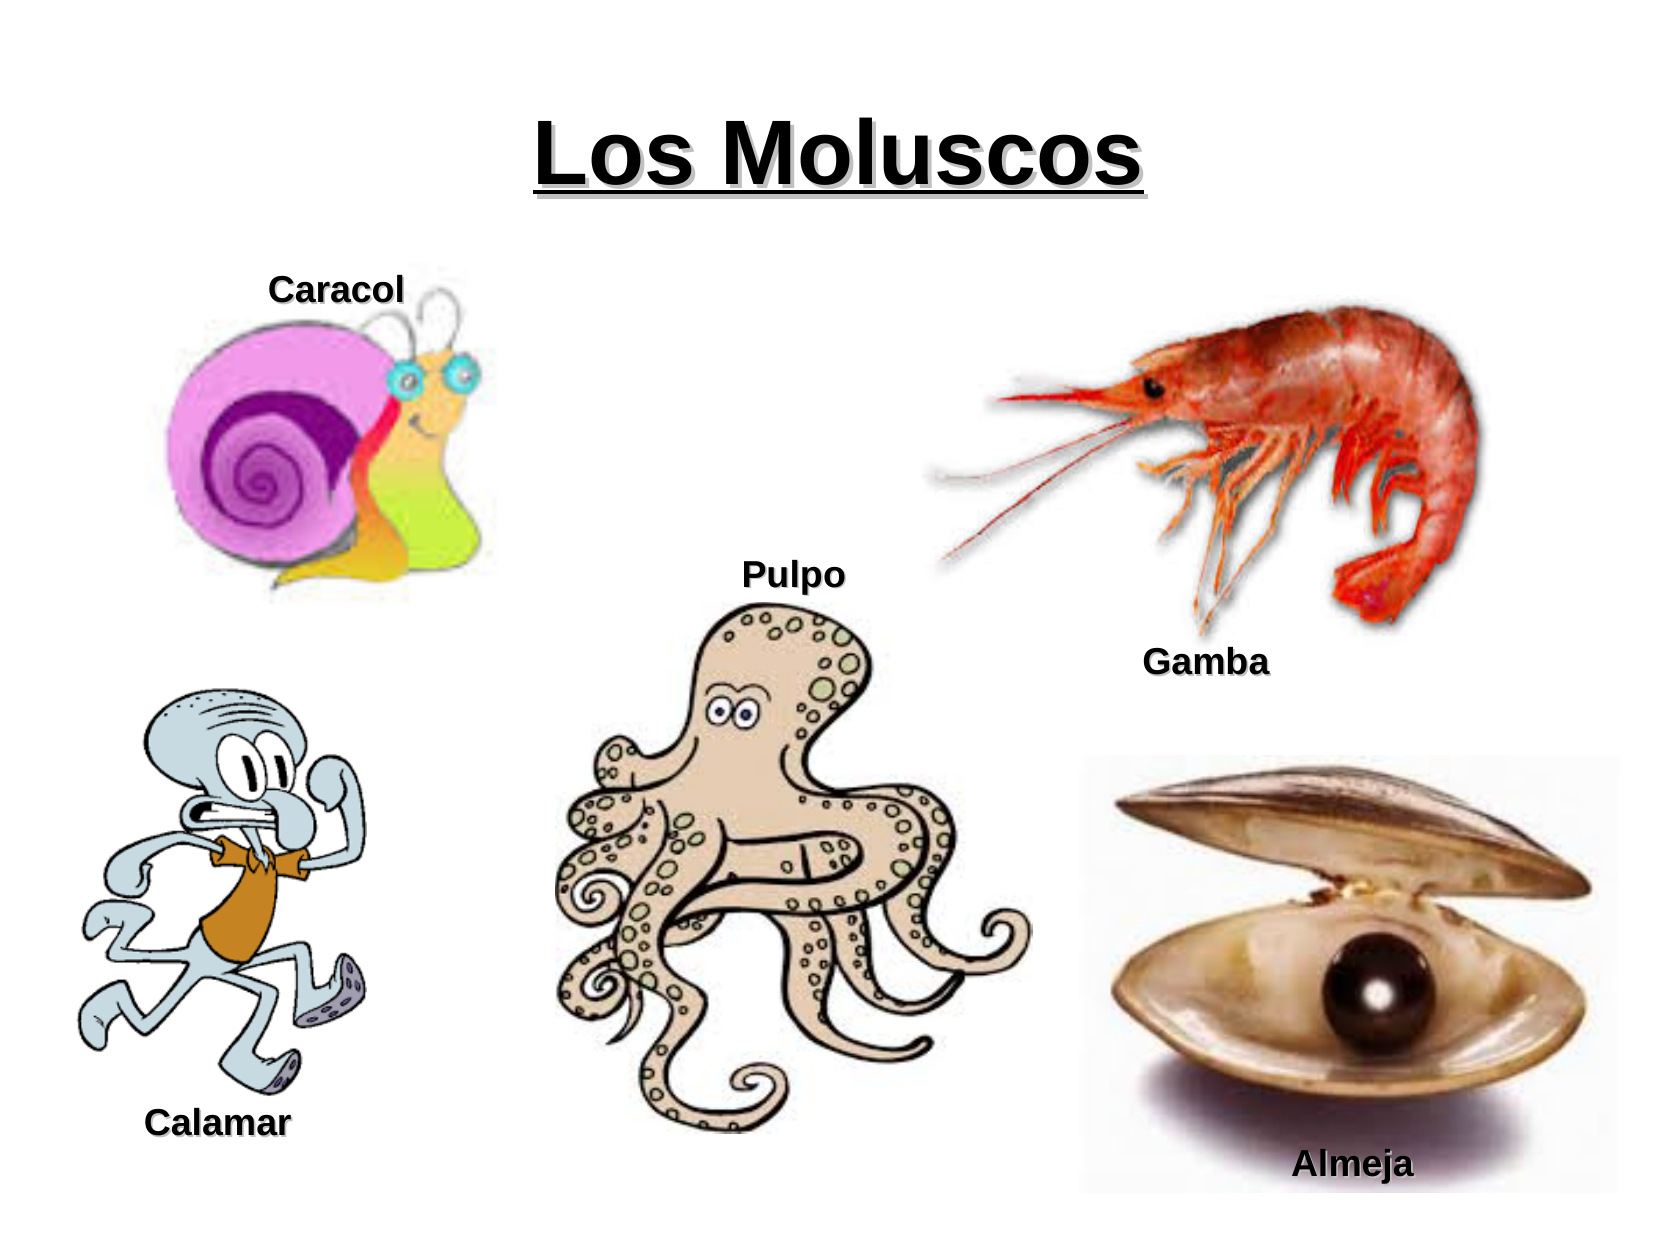

# Los Moluscos
Caracol
Gamba
Pulpo
Calamar
Almeja